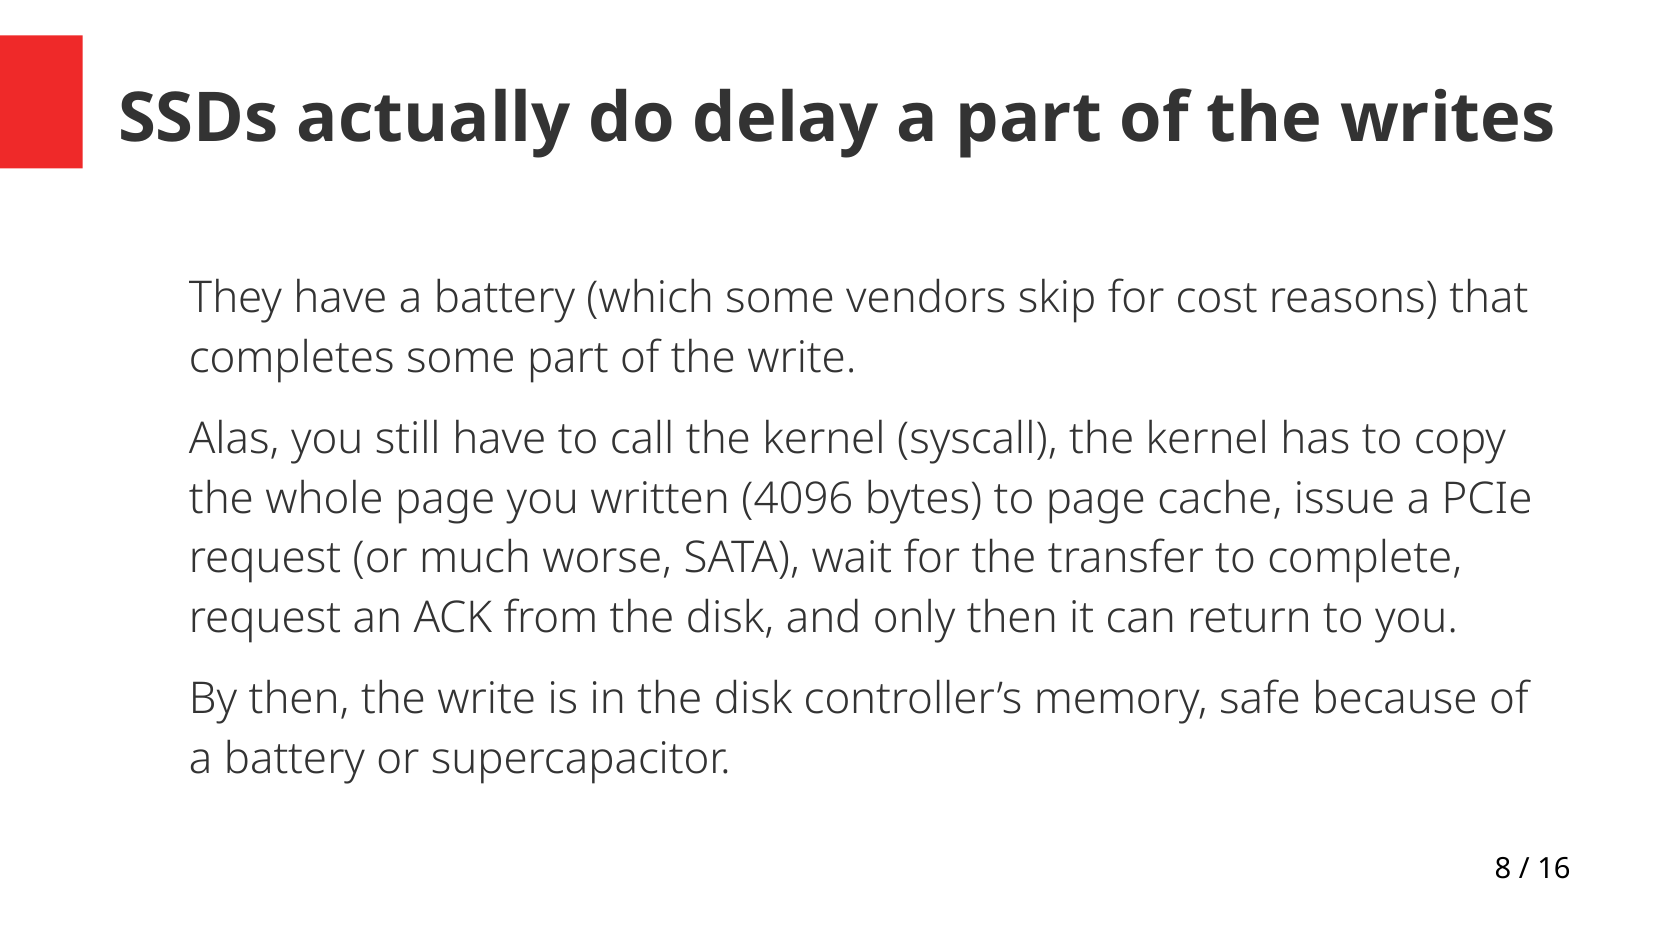

# SSDs actually do delay a part of the writes
They have a battery (which some vendors skip for cost reasons) that completes some part of the write.
Alas, you still have to call the kernel (syscall), the kernel has to copy the whole page you written (4096 bytes) to page cache, issue a PCIe request (or much worse, SATA), wait for the transfer to complete, request an ACK from the disk, and only then it can return to you.
By then, the write is in the disk controller’s memory, safe because of a battery or supercapacitor.
8